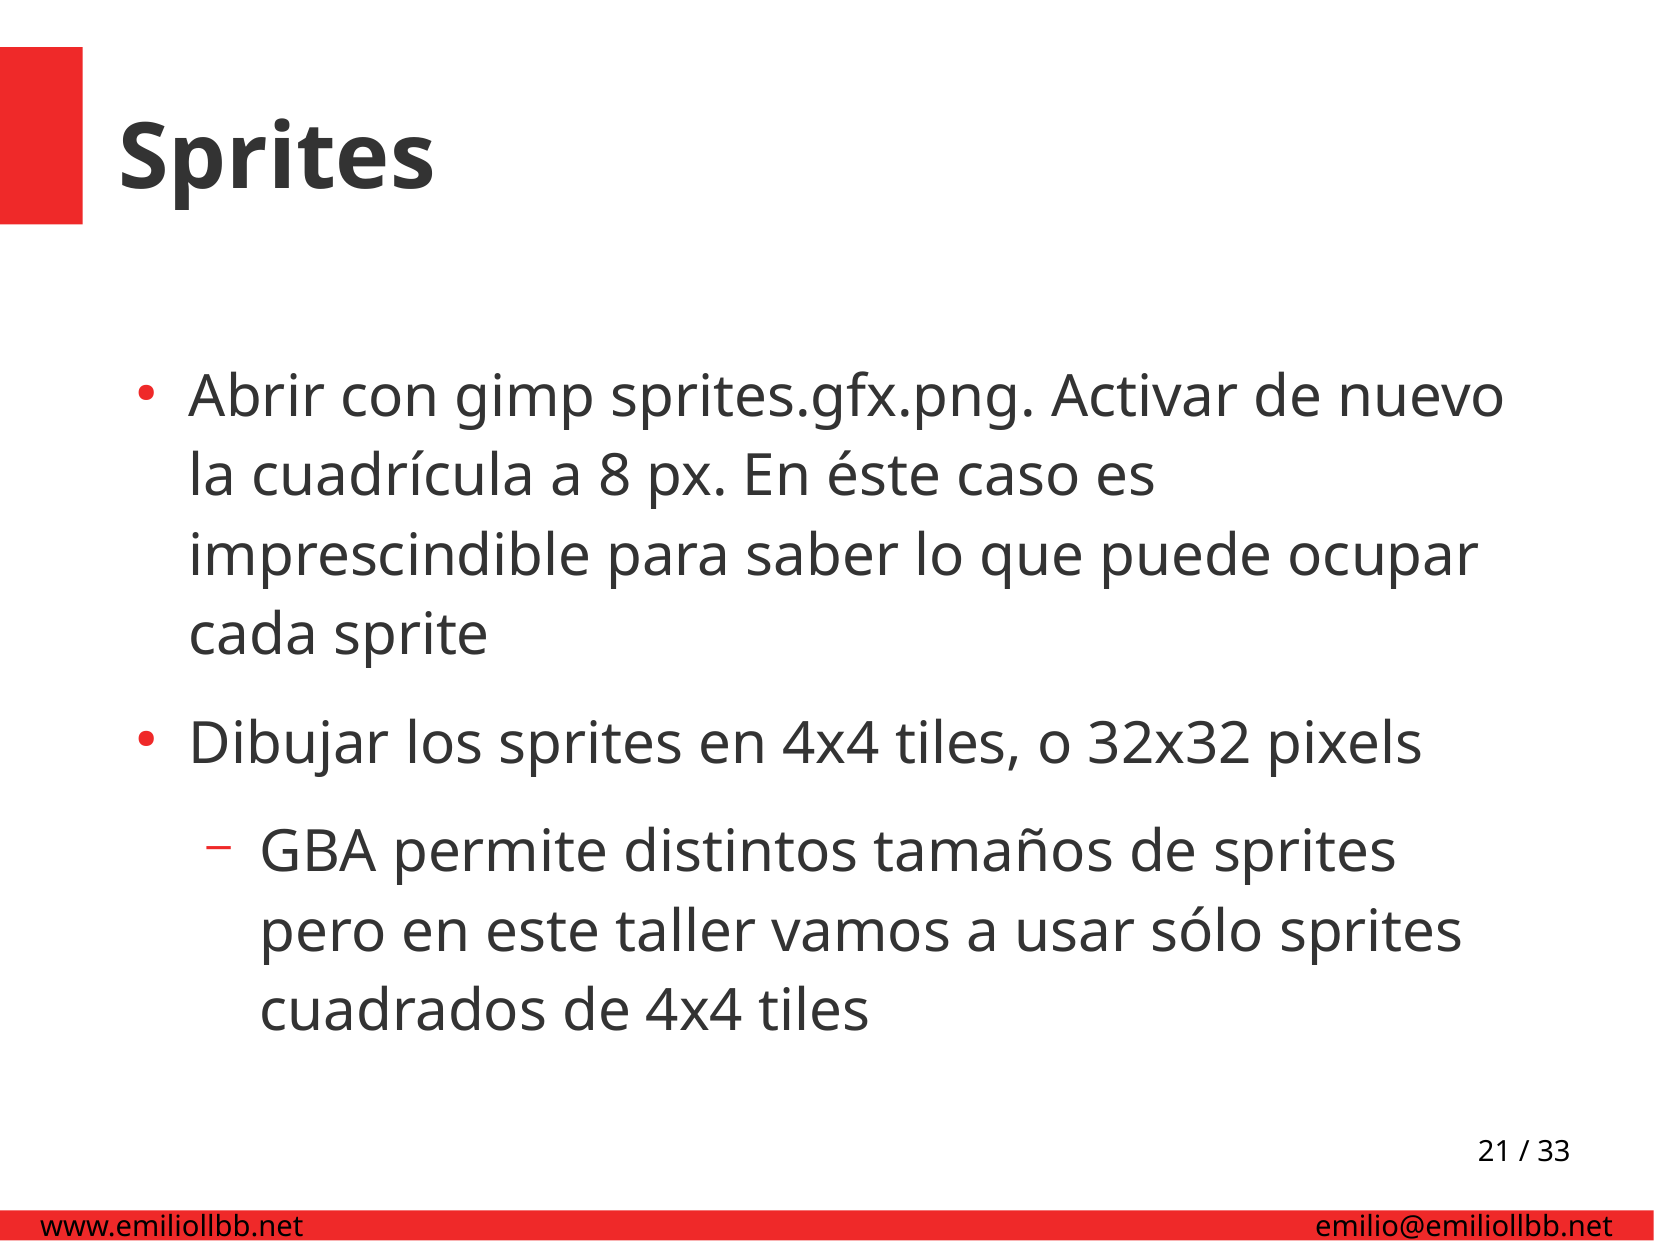

# Sprites
Abrir con gimp sprites.gfx.png. Activar de nuevo la cuadrícula a 8 px. En éste caso es imprescindible para saber lo que puede ocupar cada sprite
Dibujar los sprites en 4x4 tiles, o 32x32 pixels
GBA permite distintos tamaños de sprites pero en este taller vamos a usar sólo sprites cuadrados de 4x4 tiles
21